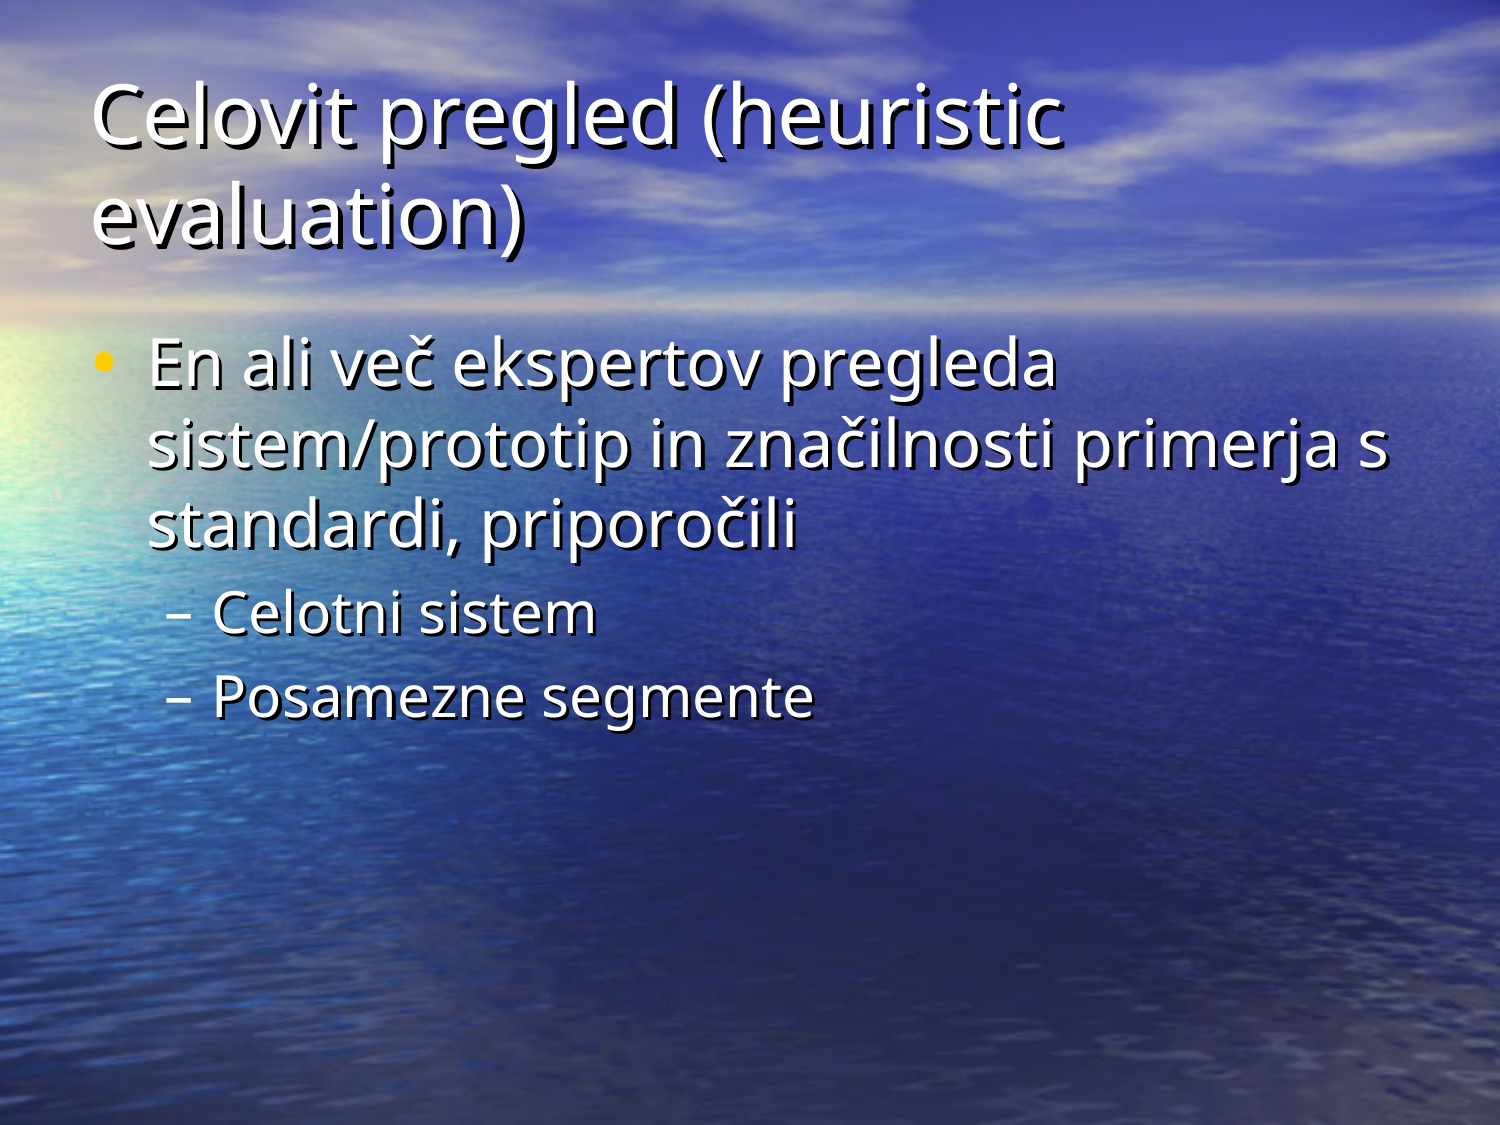

# Celovit pregled (heuristic evaluation)
En ali več ekspertov pregleda sistem/prototip in značilnosti primerja s standardi, priporočili
Celotni sistem
Posamezne segmente